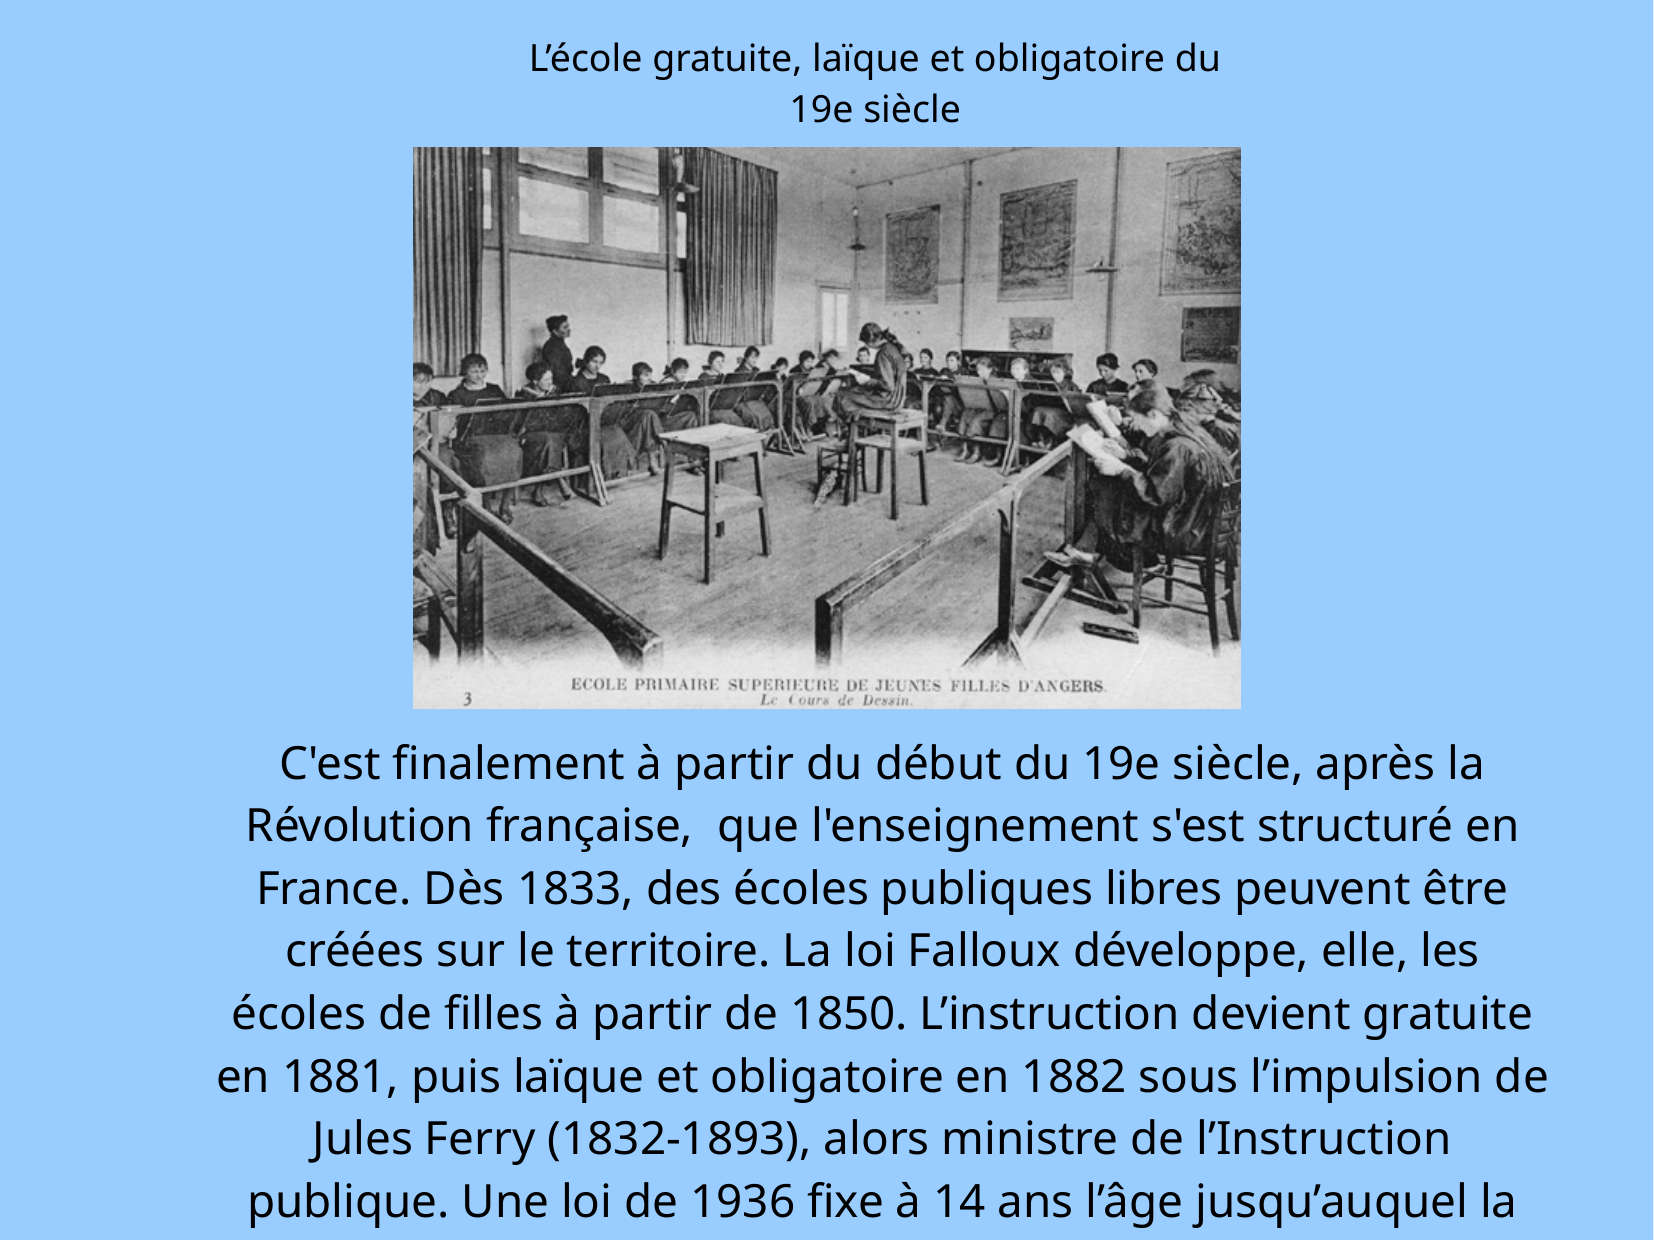

L’école gratuite, laïque et obligatoire du 19e siècle
C'est finalement à partir du début du 19e siècle, après la Révolution française, que l'enseignement s'est structuré en France. Dès 1833, des écoles publiques libres peuvent être créées sur le territoire. La loi Falloux développe, elle, les écoles de filles à partir de 1850. L’instruction devient gratuite en 1881, puis laïque et obligatoire en 1882 sous l’impulsion de Jules Ferry (1832-1893), alors ministre de l’Instruction publique. Une loi de 1936 fixe à 14 ans l’âge jusqu’auquel la fréquentation de l’école est obligatoire. Celui-ci est fixé à 16 ans en 1959 et n’a, pour le moment, pas changé.
C’est donc davantage l’élan de la Révolution et la volonté des hommes du 19e siècle que Charlemagne qui ont enfin permis à tous les enfants de France d’aller à l’école, durant quelques années au moins.